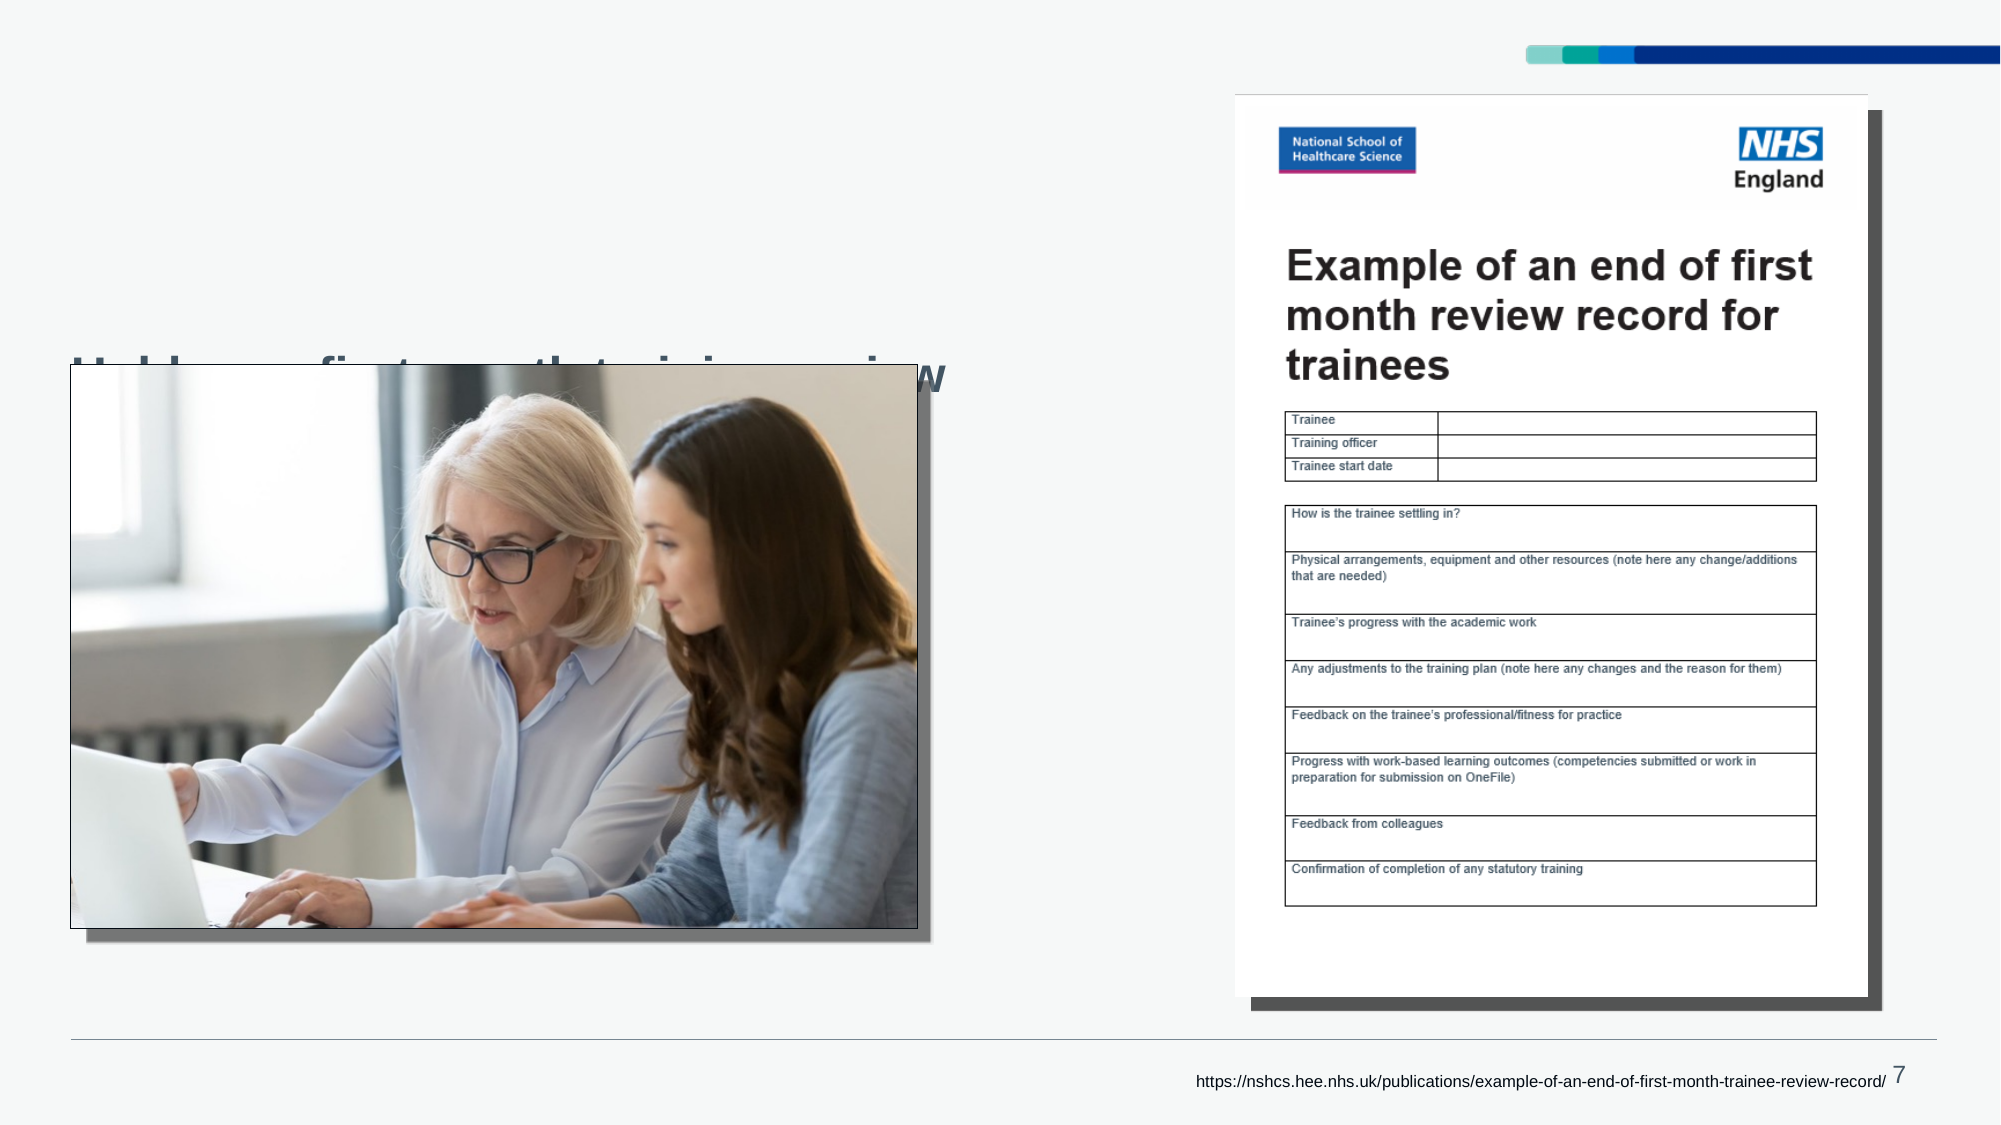

Hold your first month training review
# By next month…
https://nshcs.hee.nhs.uk/publications/example-of-an-end-of-first-month-trainee-review-record/